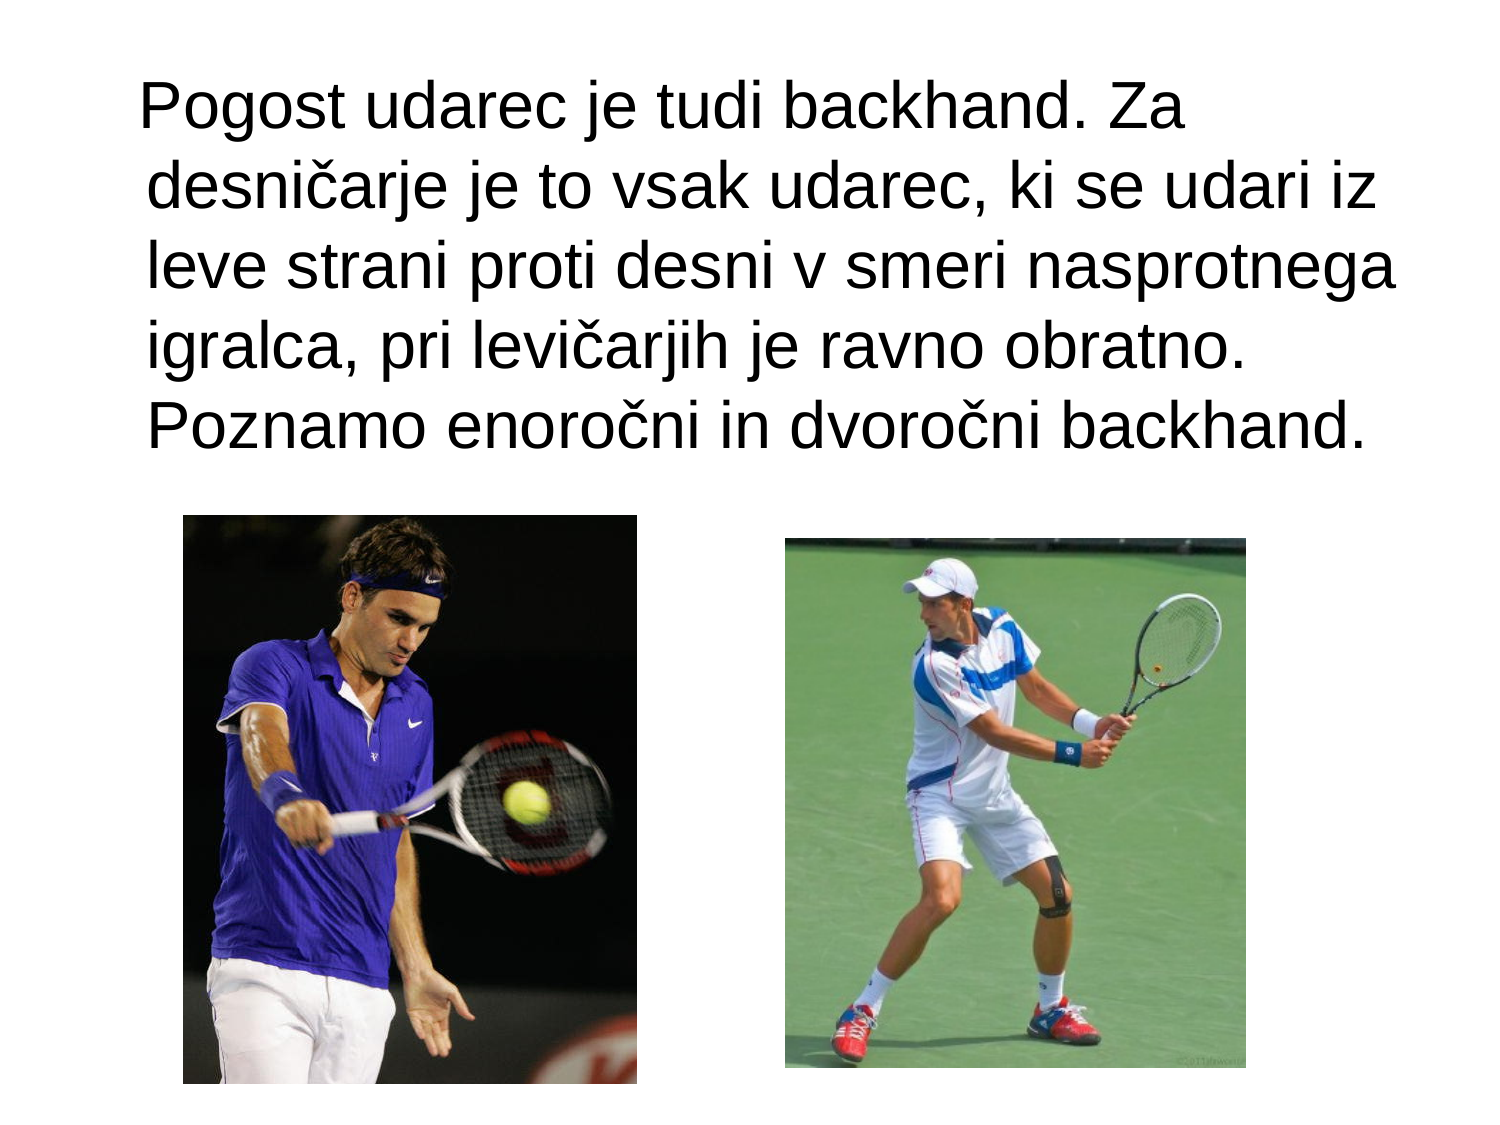

# Pogost udarec je tudi backhand. Za desničarje je to vsak udarec, ki se udari iz leve strani proti desni v smeri nasprotnega igralca, pri levičarjih je ravno obratno. Poznamo enoročni in dvoročni backhand.